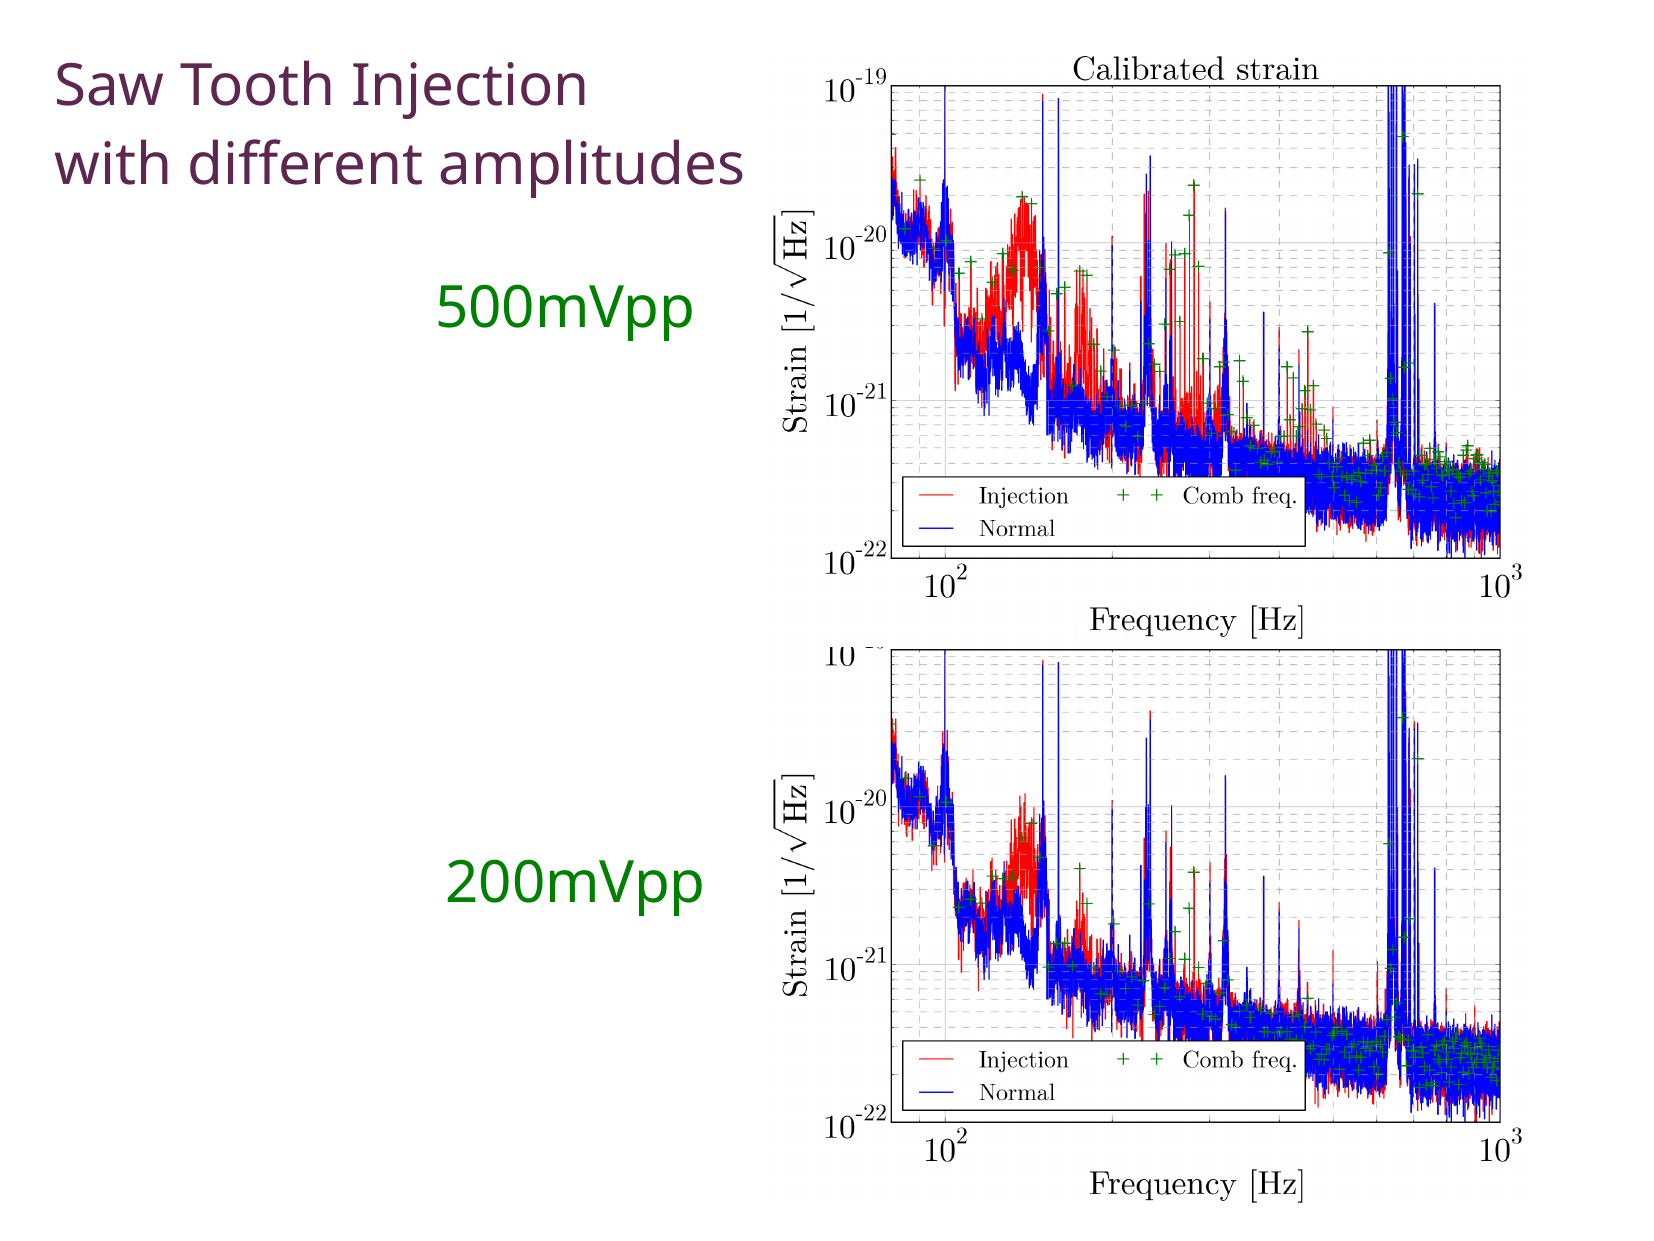

Saw Tooth Injection
with different amplitudes
500mVpp
200mVpp